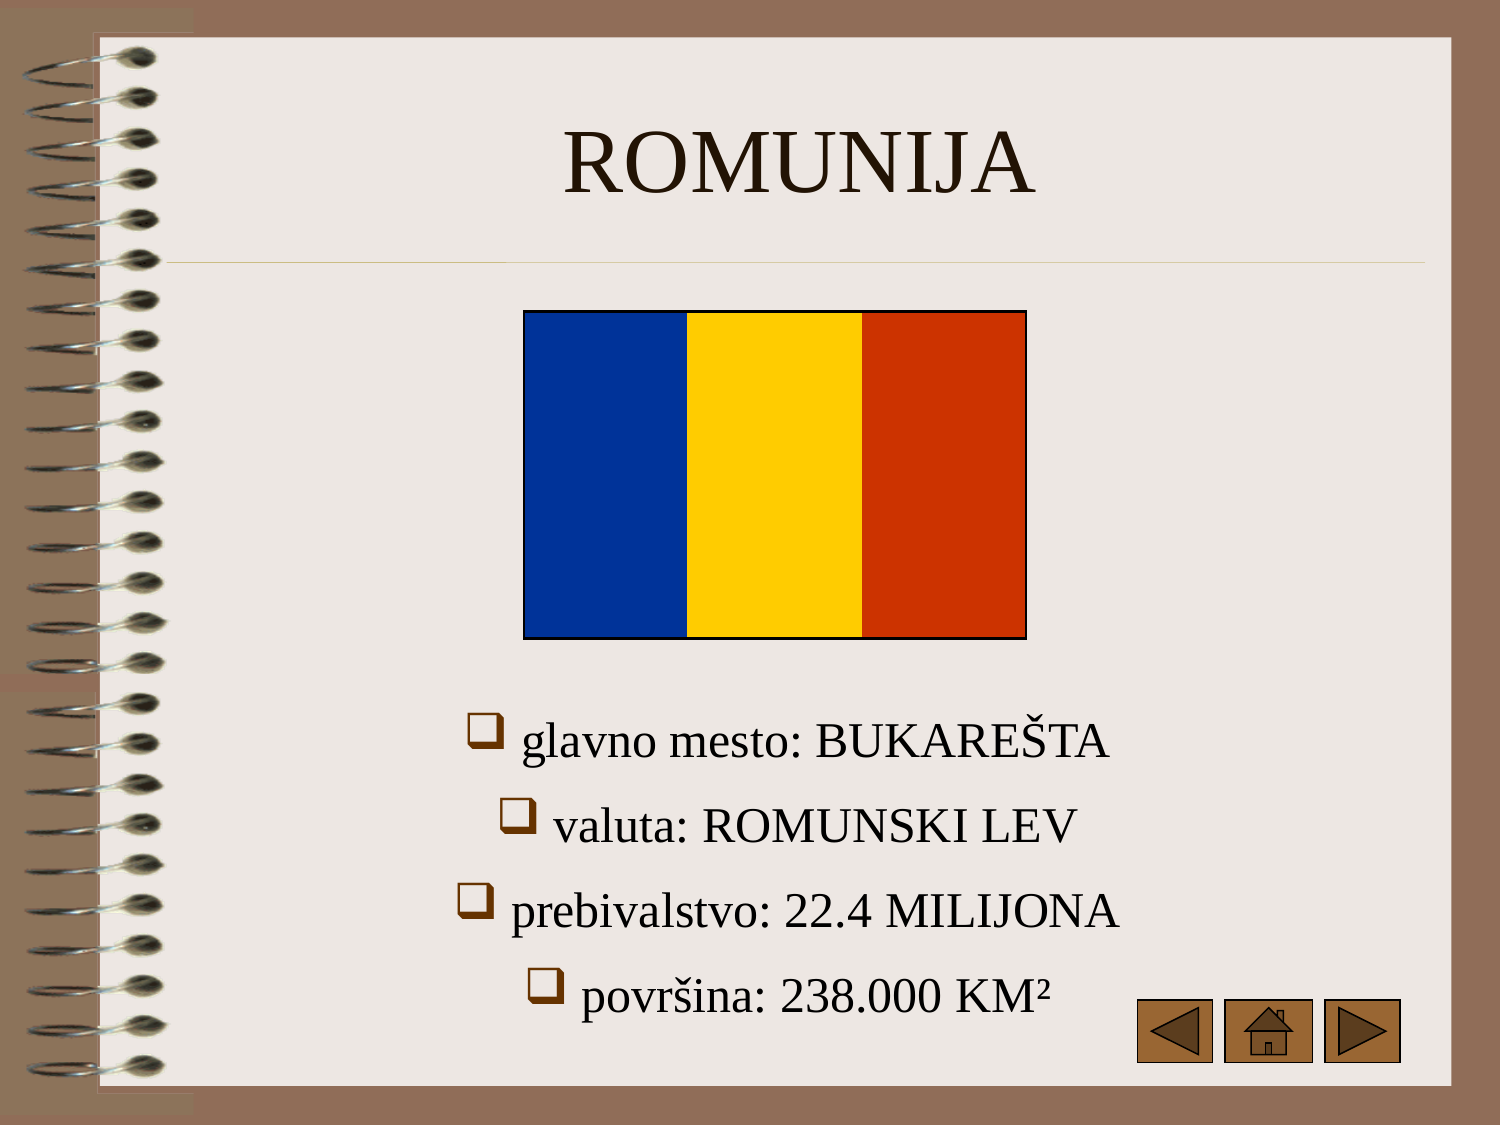

# ROMUNIJA
 glavno mesto: BUKAREŠTA
 valuta: ROMUNSKI LEV
 prebivalstvo: 22.4 MILIJONA
 površina: 238.000 KM²